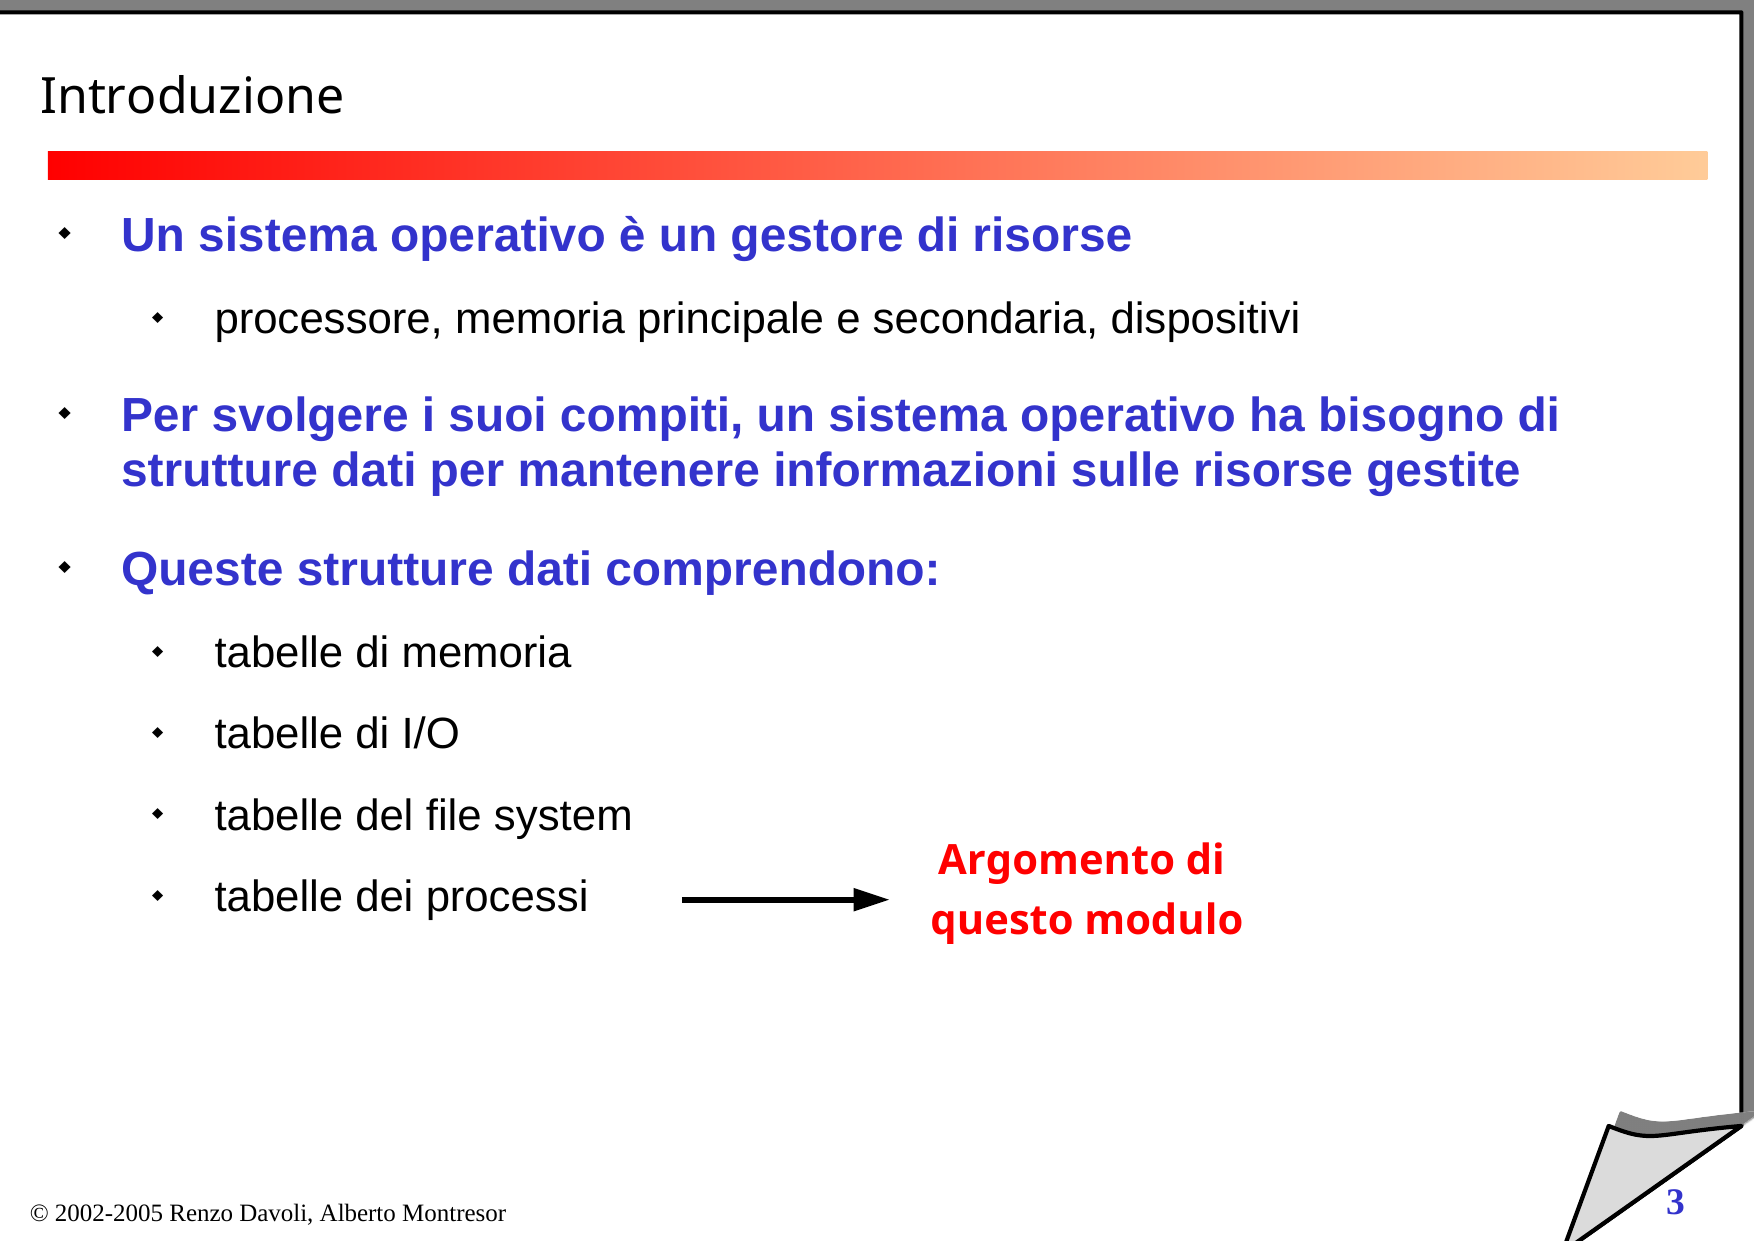

# Introduzione
Un sistema operativo è un gestore di risorse
processore, memoria principale e secondaria, dispositivi
Per svolgere i suoi compiti, un sistema operativo ha bisogno di strutture dati per mantenere informazioni sulle risorse gestite
Queste strutture dati comprendono:
tabelle di memoria
tabelle di I/O
tabelle del file system
tabelle dei processi
Argomento di
questo modulo